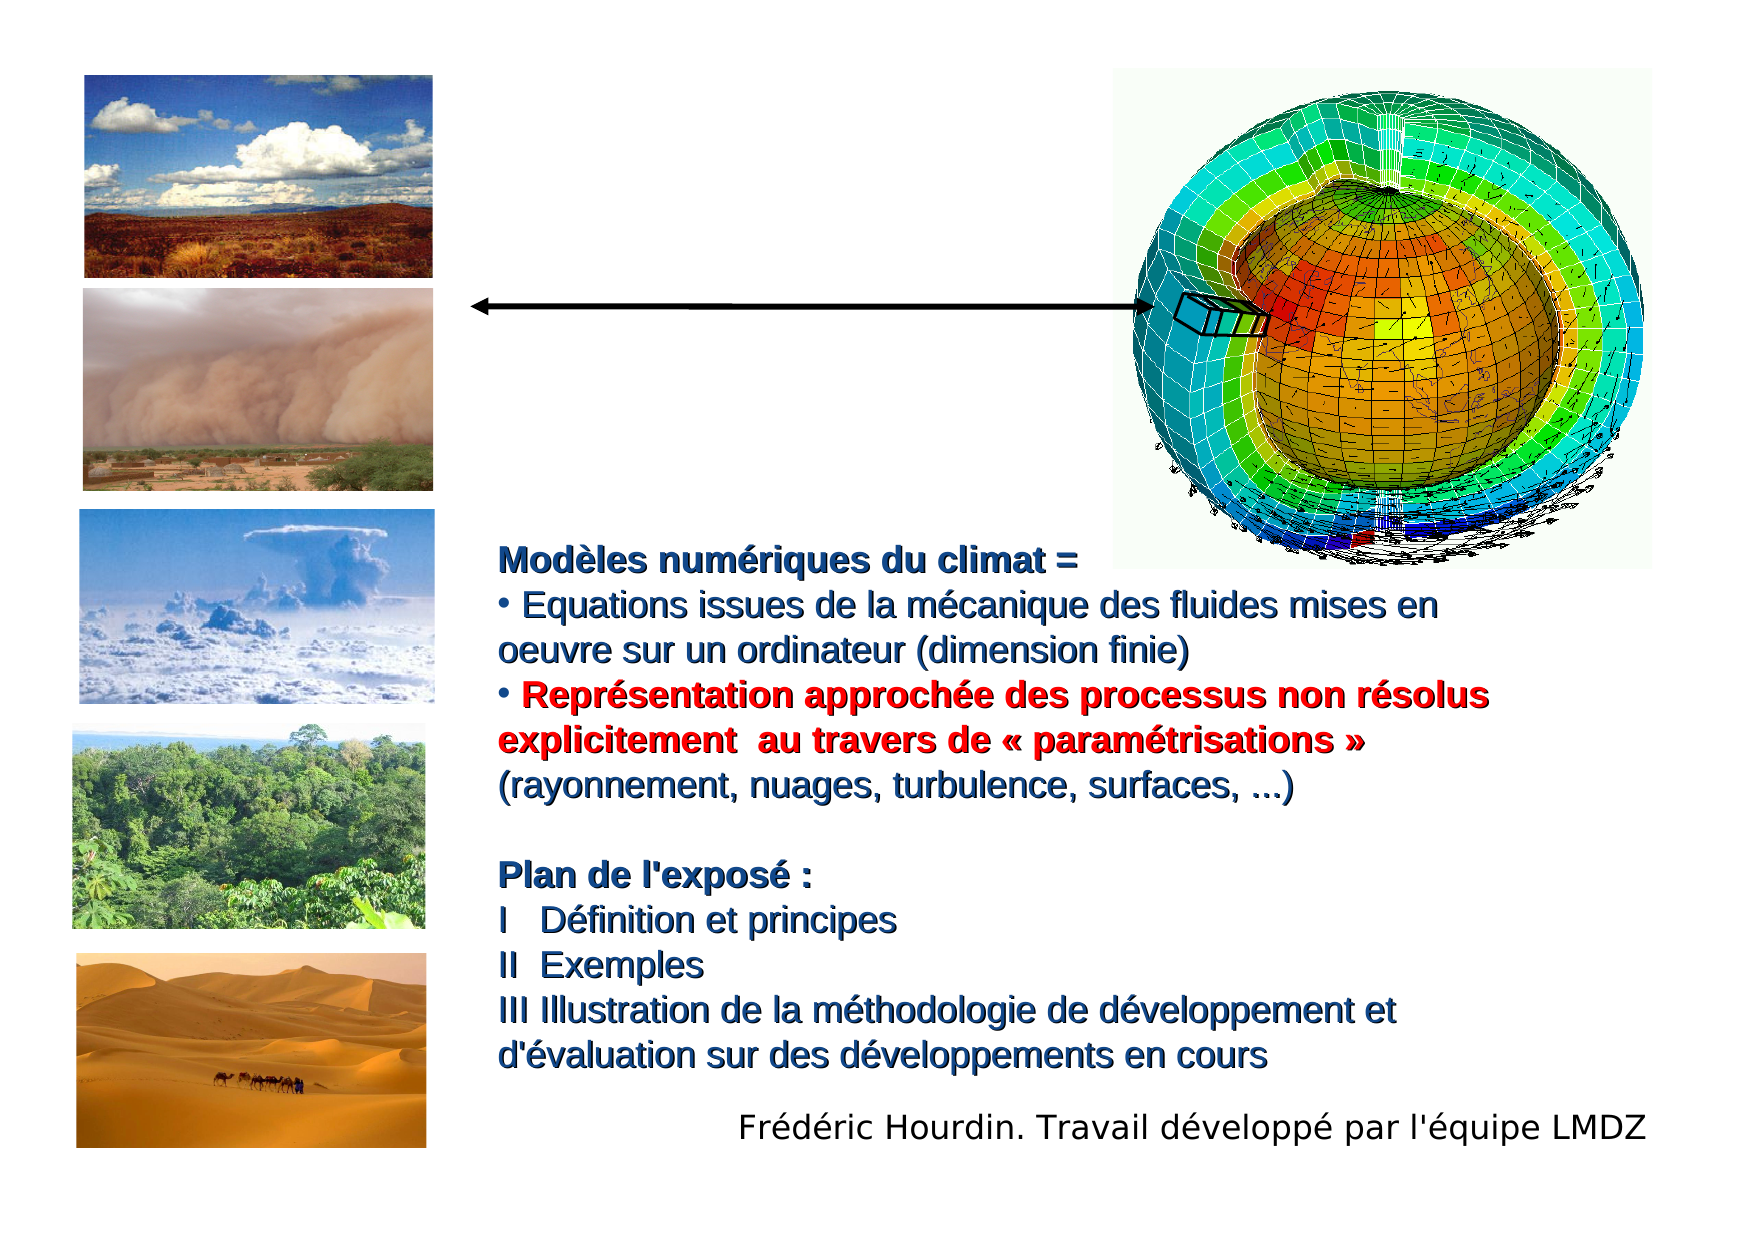

Modèles numériques du climat =
 Equations issues de la mécanique des fluides mises en oeuvre sur un ordinateur (dimension finie)‏
 Représentation approchée des processus non résolus explicitement au travers de « paramétrisations » (rayonnement, nuages, turbulence, surfaces, ...)
Plan de l'exposé :
I Définition et principes
II Exemples
III Illustration de la méthodologie de développement et d'évaluation sur des développements en cours
Frédéric Hourdin. Travail développé par l'équipe LMDZ